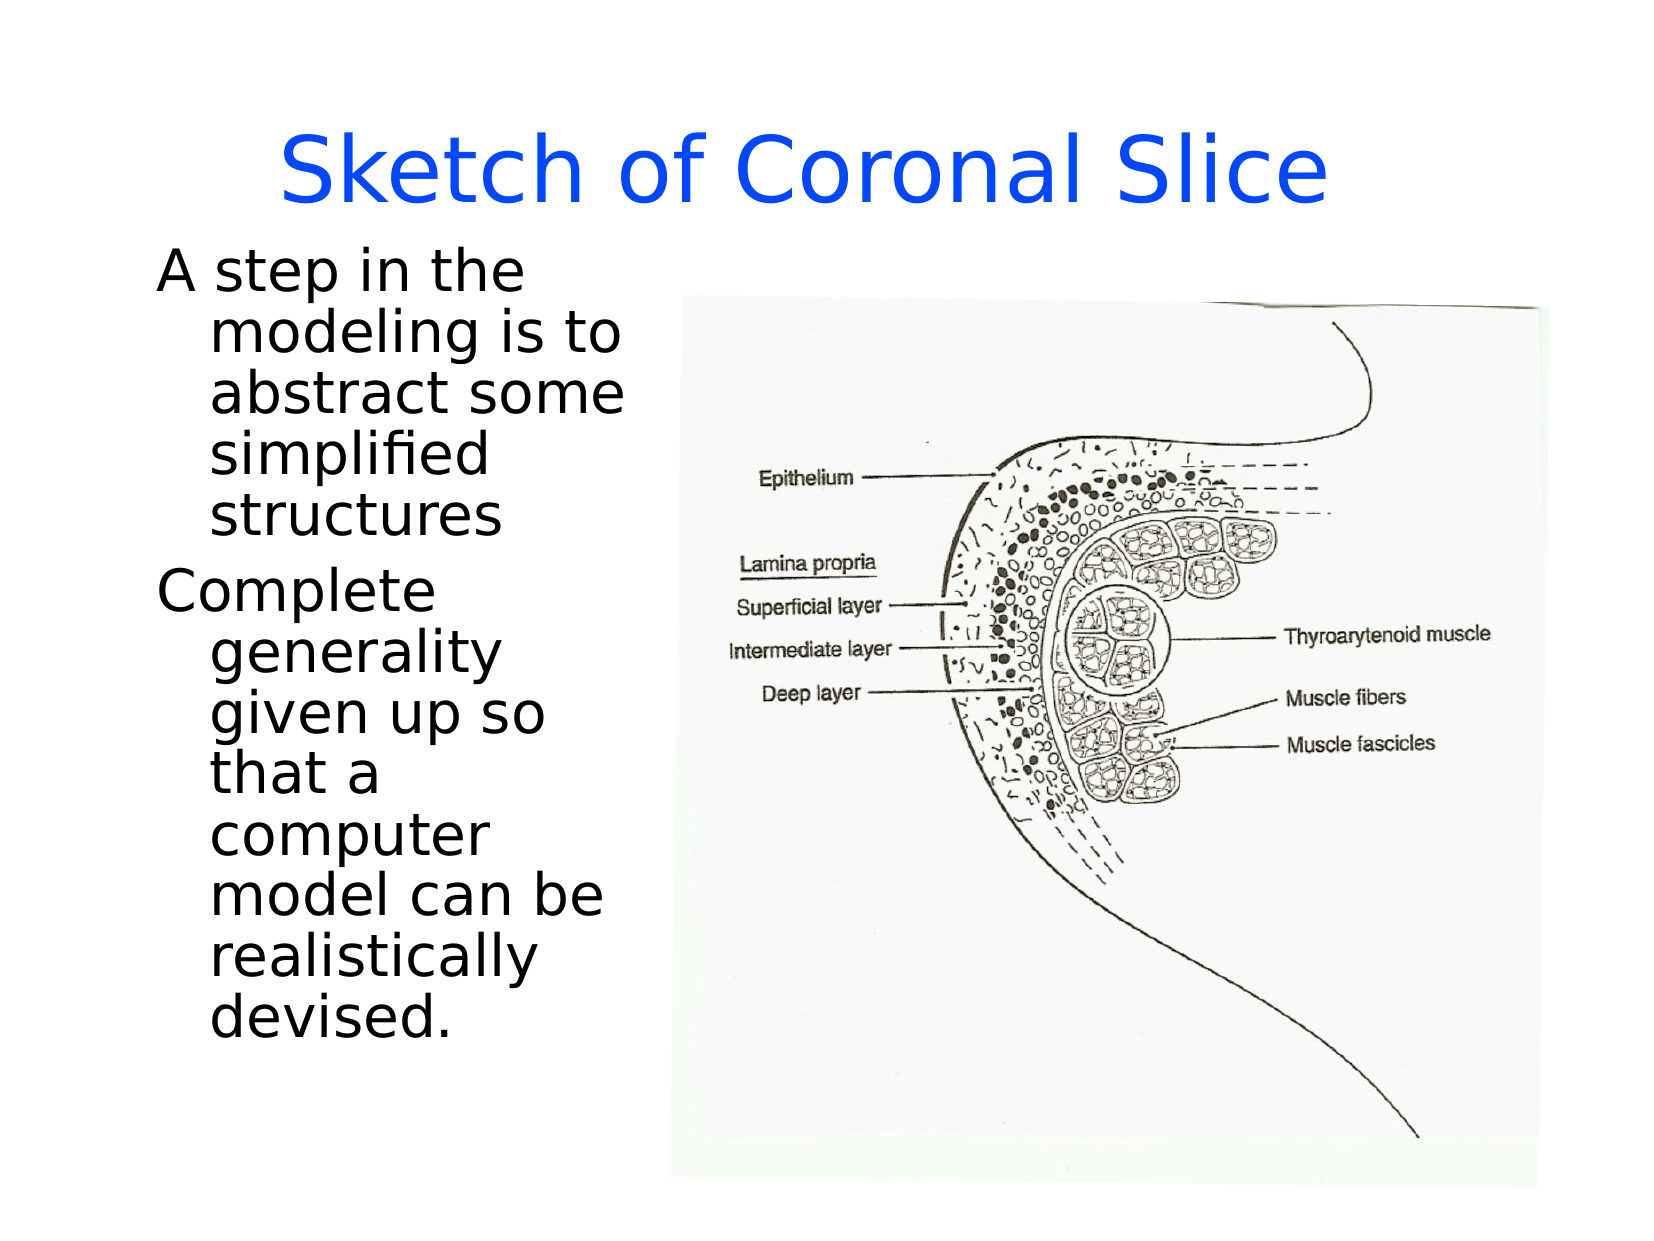

# Sketch of Coronal Slice
A step in the modeling is to abstract some simplified structures
Complete generality given up so that a computer model can be realistically devised.